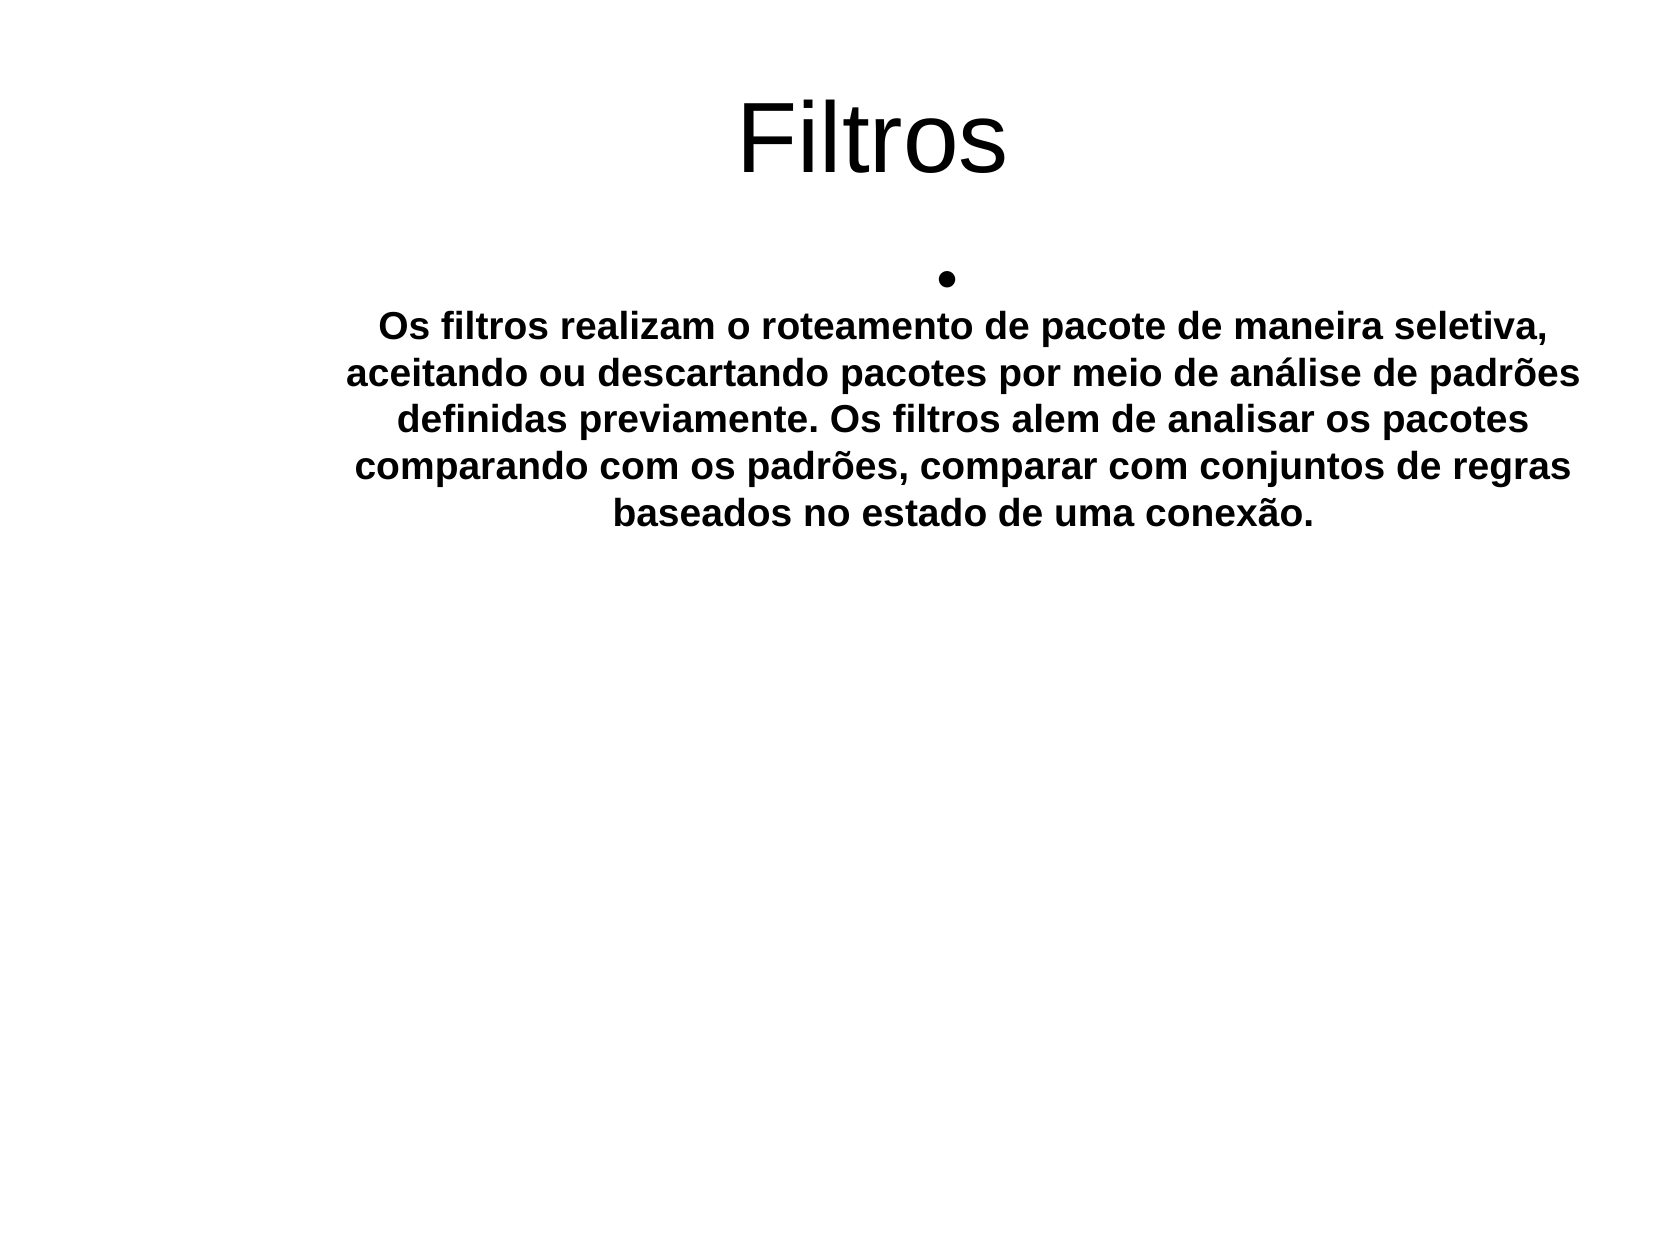

# Filtros
Os filtros realizam o roteamento de pacote de maneira seletiva, aceitando ou descartando pacotes por meio de análise de padrões definidas previamente. Os filtros alem de analisar os pacotes comparando com os padrões, comparar com conjuntos de regras baseados no estado de uma conexão.